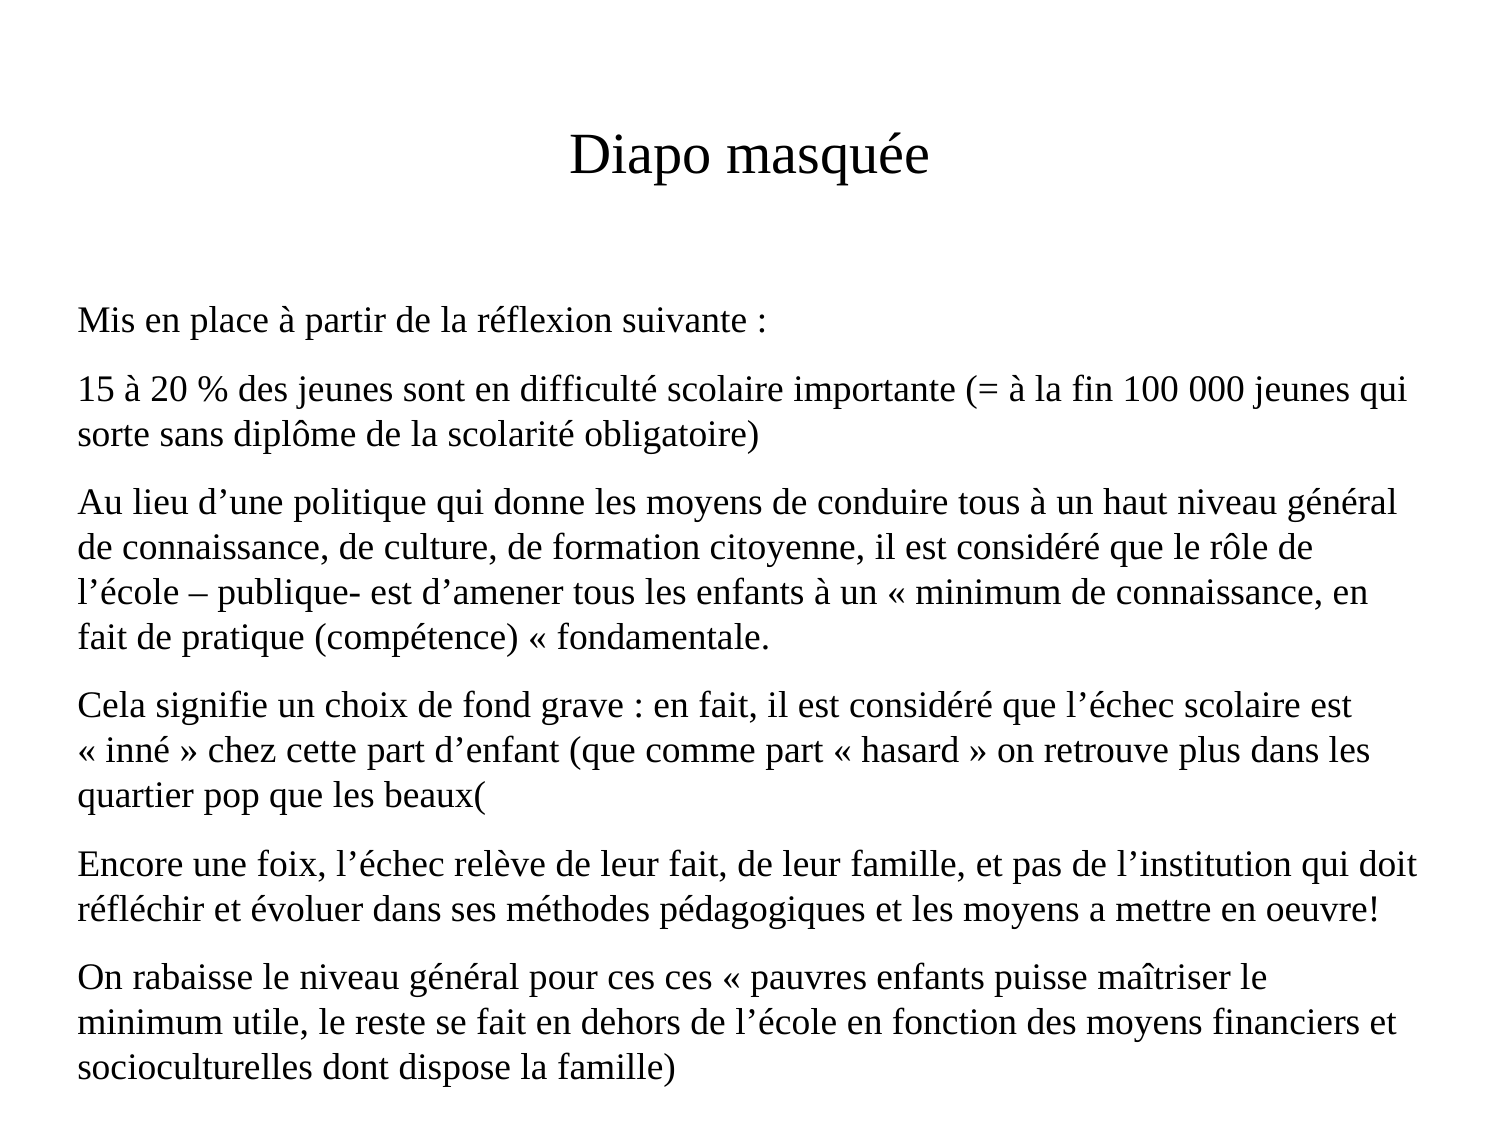

# Diapo masquée
Mis en place à partir de la réflexion suivante :
15 à 20 % des jeunes sont en difficulté scolaire importante (= à la fin 100 000 jeunes qui sorte sans diplôme de la scolarité obligatoire)
Au lieu d’une politique qui donne les moyens de conduire tous à un haut niveau général de connaissance, de culture, de formation citoyenne, il est considéré que le rôle de l’école – publique- est d’amener tous les enfants à un « minimum de connaissance, en fait de pratique (compétence) « fondamentale.
Cela signifie un choix de fond grave : en fait, il est considéré que l’échec scolaire est « inné » chez cette part d’enfant (que comme part « hasard » on retrouve plus dans les quartier pop que les beaux(
Encore une foix, l’échec relève de leur fait, de leur famille, et pas de l’institution qui doit réfléchir et évoluer dans ses méthodes pédagogiques et les moyens a mettre en oeuvre!
On rabaisse le niveau général pour ces ces « pauvres enfants puisse maîtriser le minimum utile, le reste se fait en dehors de l’école en fonction des moyens financiers et socioculturelles dont dispose la famille)